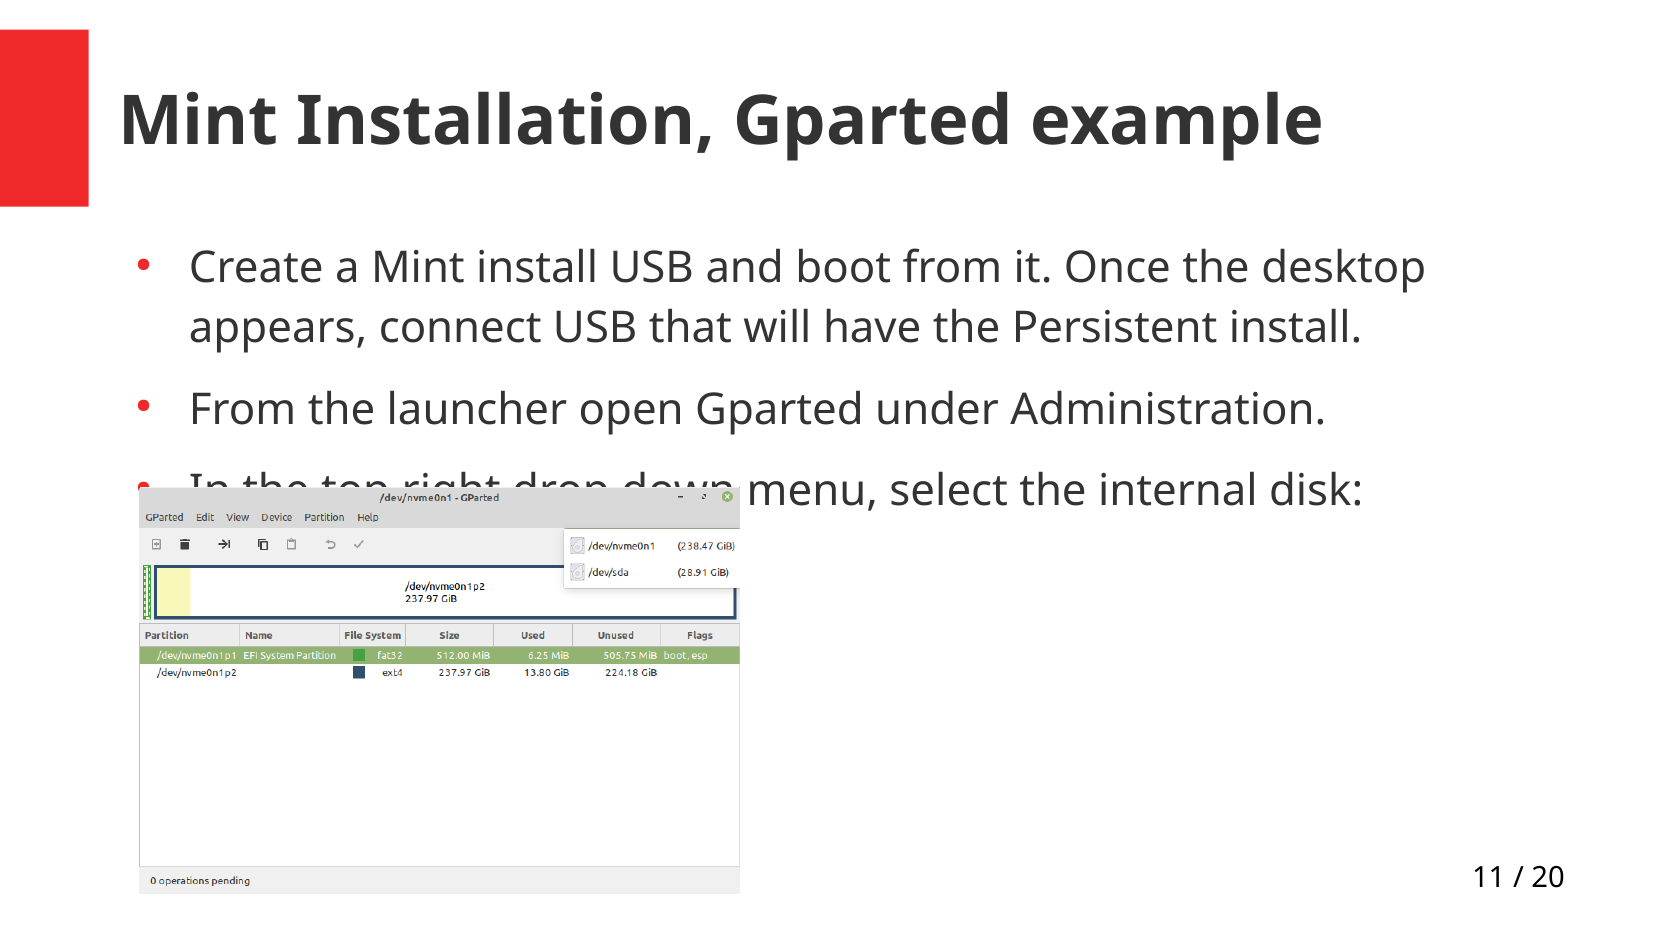

# Mint Installation, Gparted example
Create a Mint install USB and boot from it. Once the desktop appears, connect USB that will have the Persistent install.
From the launcher open Gparted under Administration.
In the top right drop down menu, select the internal disk:
11